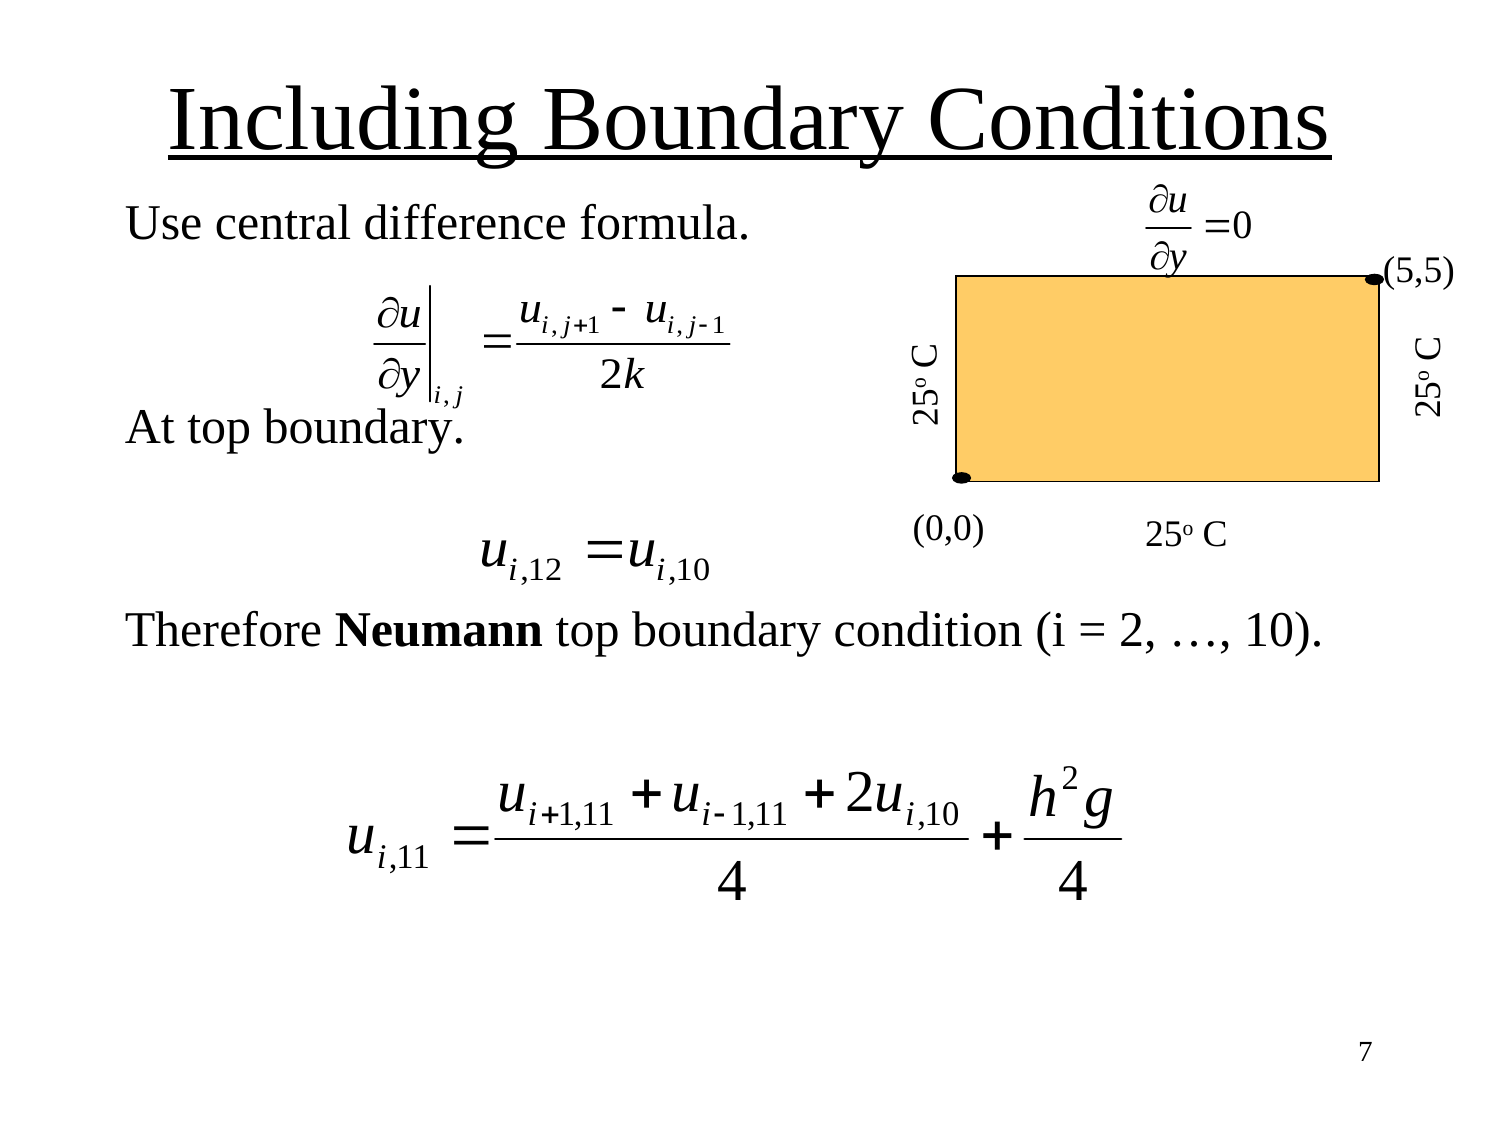

# Including Boundary Conditions
Use central difference formula.
At top boundary.
Therefore Neumann top boundary condition (i = 2, …, 10).
 (5,5)
25o C
25o C
 (0,0)
25o C